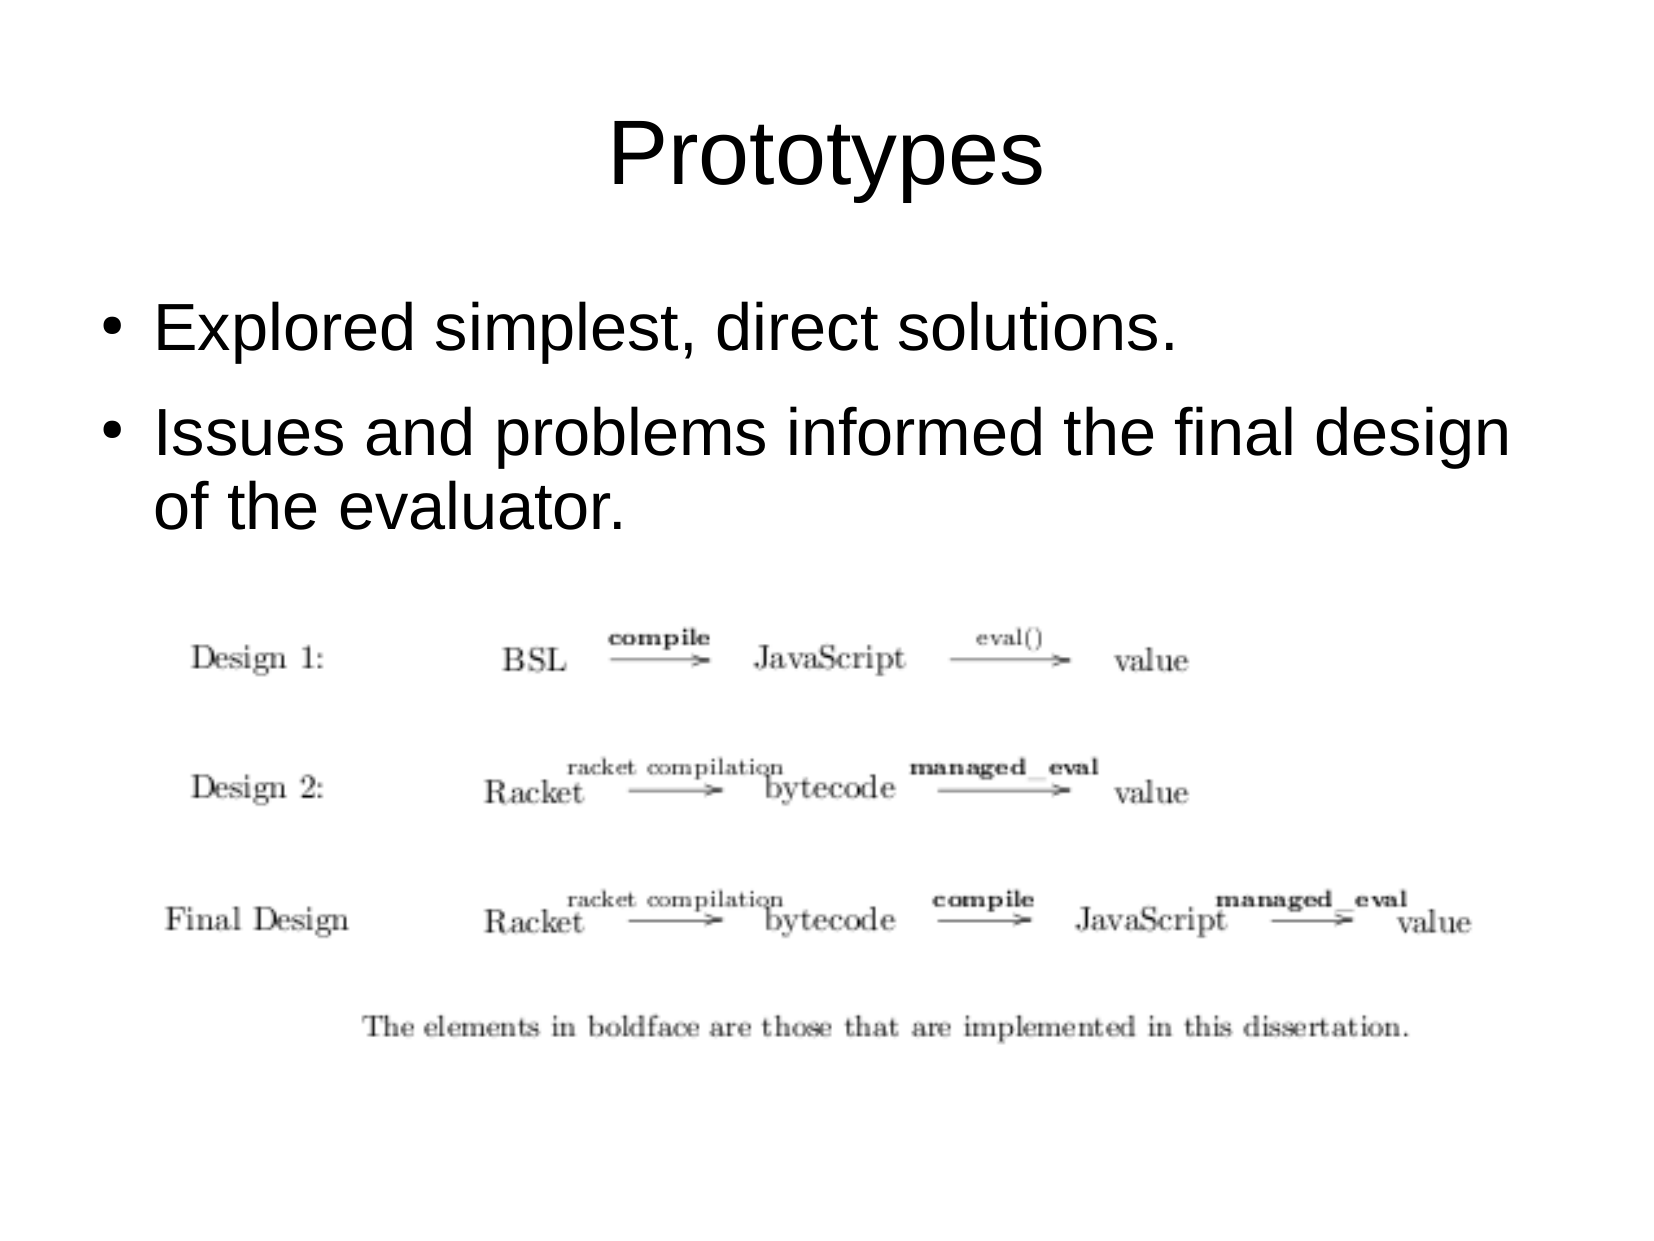

# Prototypes
Explored simplest, direct solutions.
Issues and problems informed the final design of the evaluator.